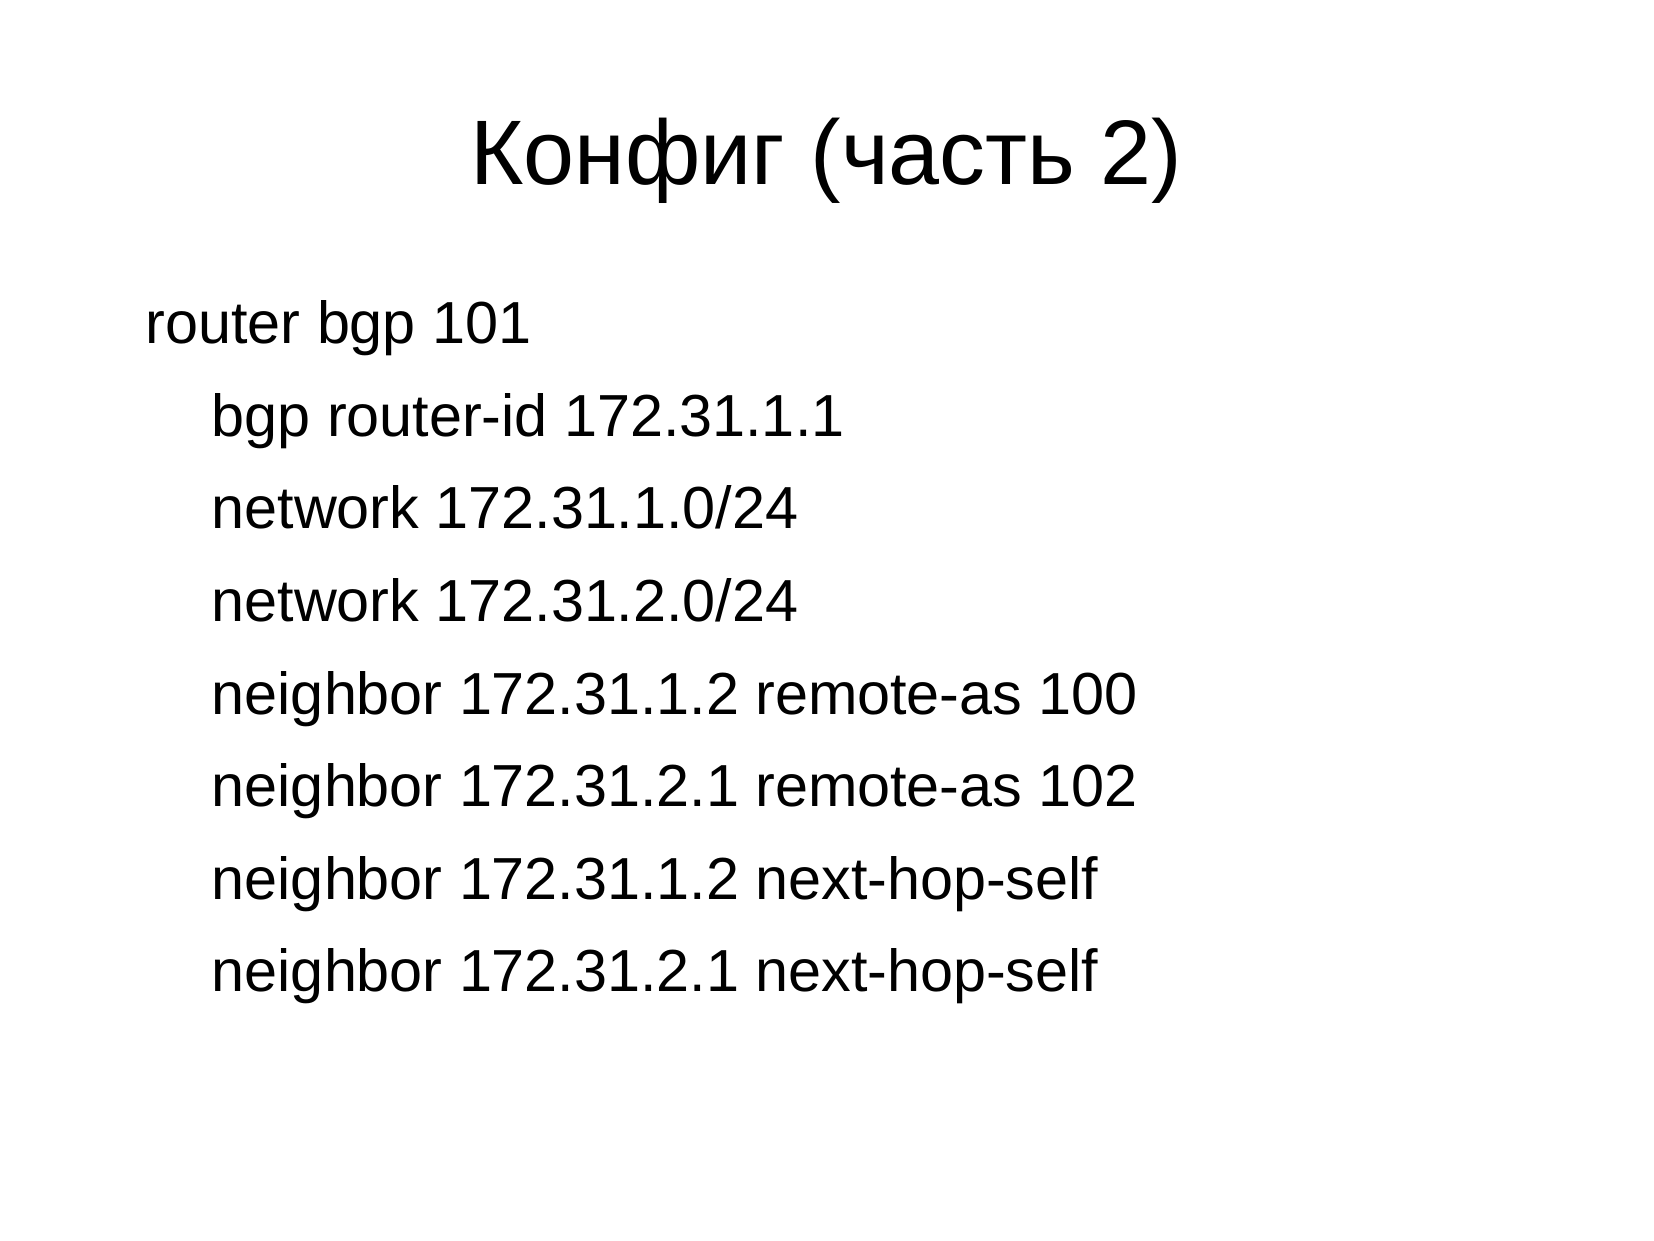

# Конфиг (часть 2)
router bgp 101
 bgp router-id 172.31.1.1
 network 172.31.1.0/24
 network 172.31.2.0/24
 neighbor 172.31.1.2 remote-as 100
 neighbor 172.31.2.1 remote-as 102
 neighbor 172.31.1.2 next-hop-self
 neighbor 172.31.2.1 next-hop-self